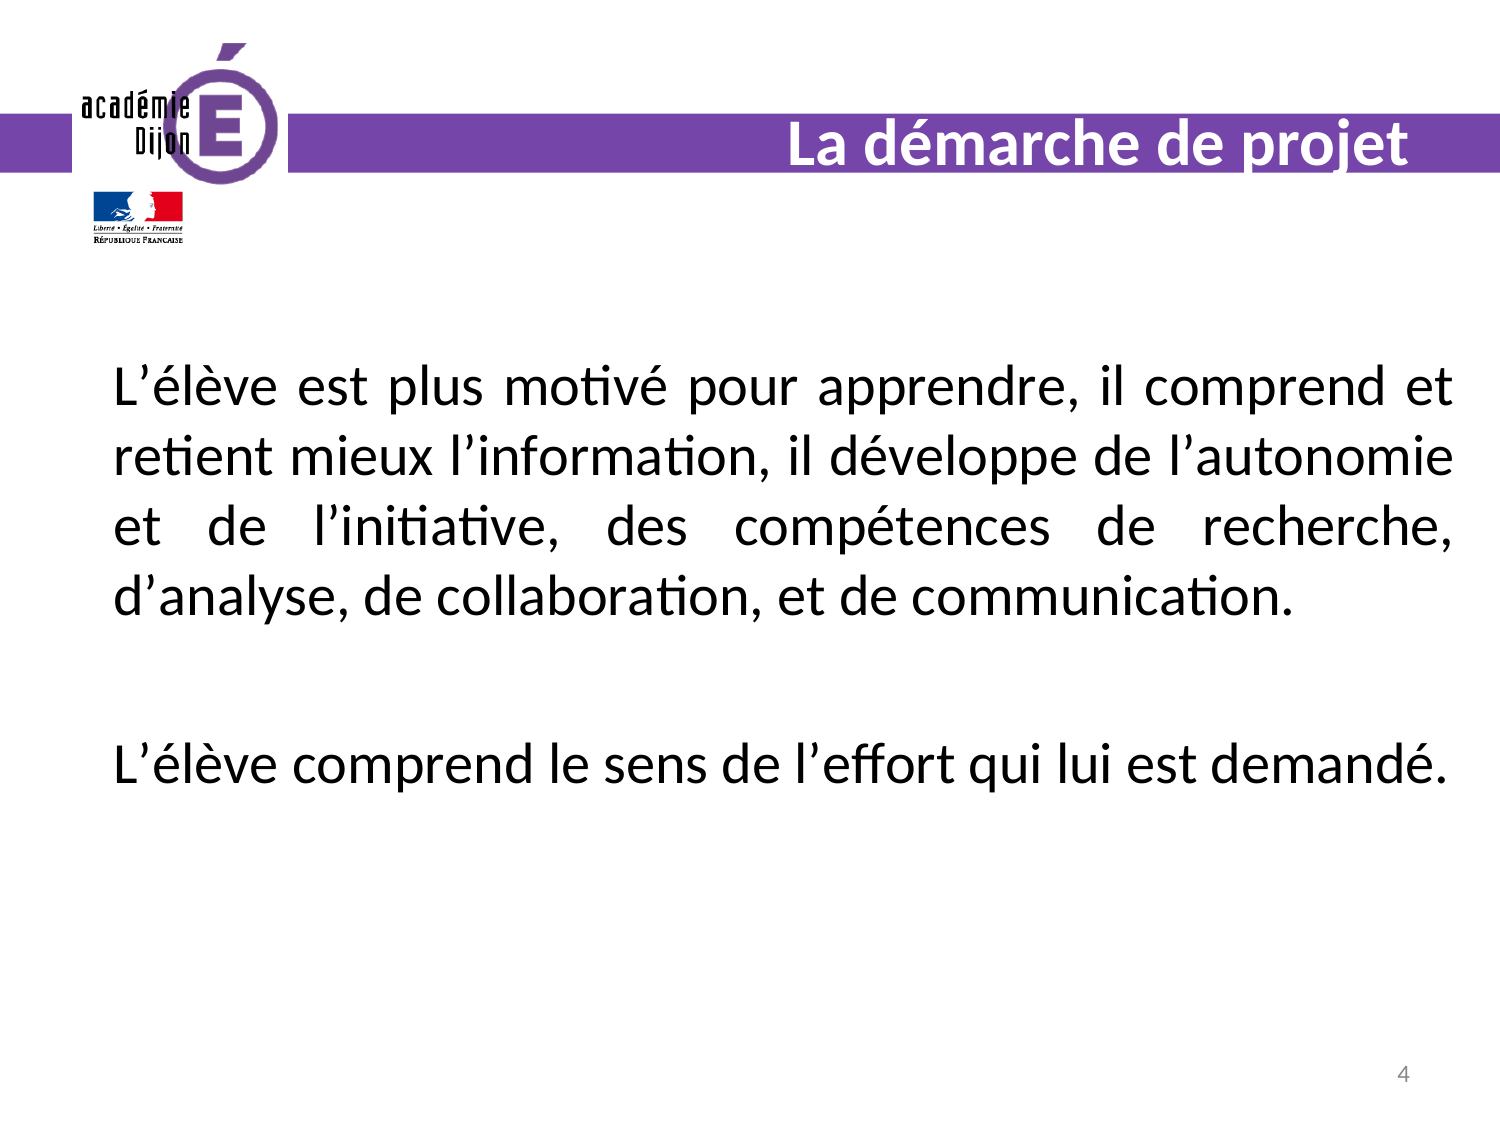

# La démarche de projet
L’élève est plus motivé pour apprendre, il comprend et retient mieux l’information, il développe de l’autonomie et de l’initiative, des compétences de recherche, d’analyse, de collaboration, et de communication.
L’élève comprend le sens de l’effort qui lui est demandé.